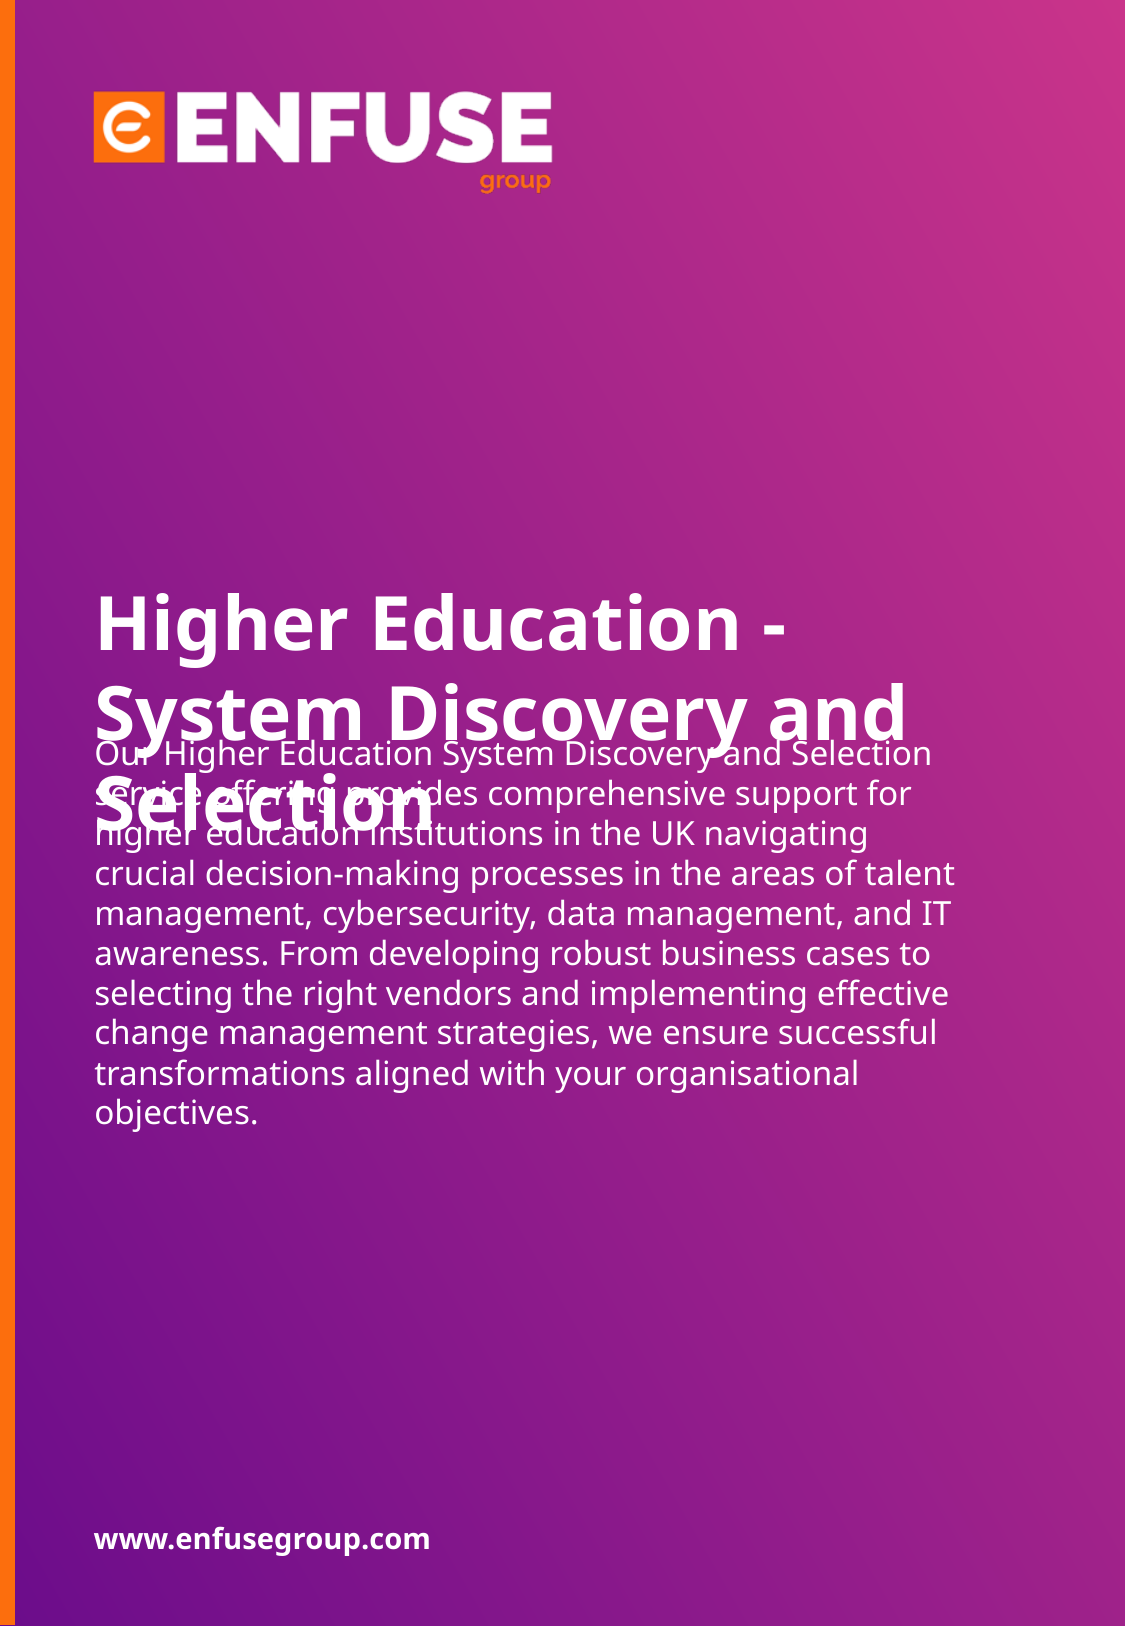

Higher Education - System Discovery and Selection
Our Higher Education System Discovery and Selection service offering provides comprehensive support for higher education institutions in the UK navigating crucial decision-making processes in the areas of talent management, cybersecurity, data management, and IT awareness. From developing robust business cases to selecting the right vendors and implementing effective change management strategies, we ensure successful transformations aligned with your organisational objectives.